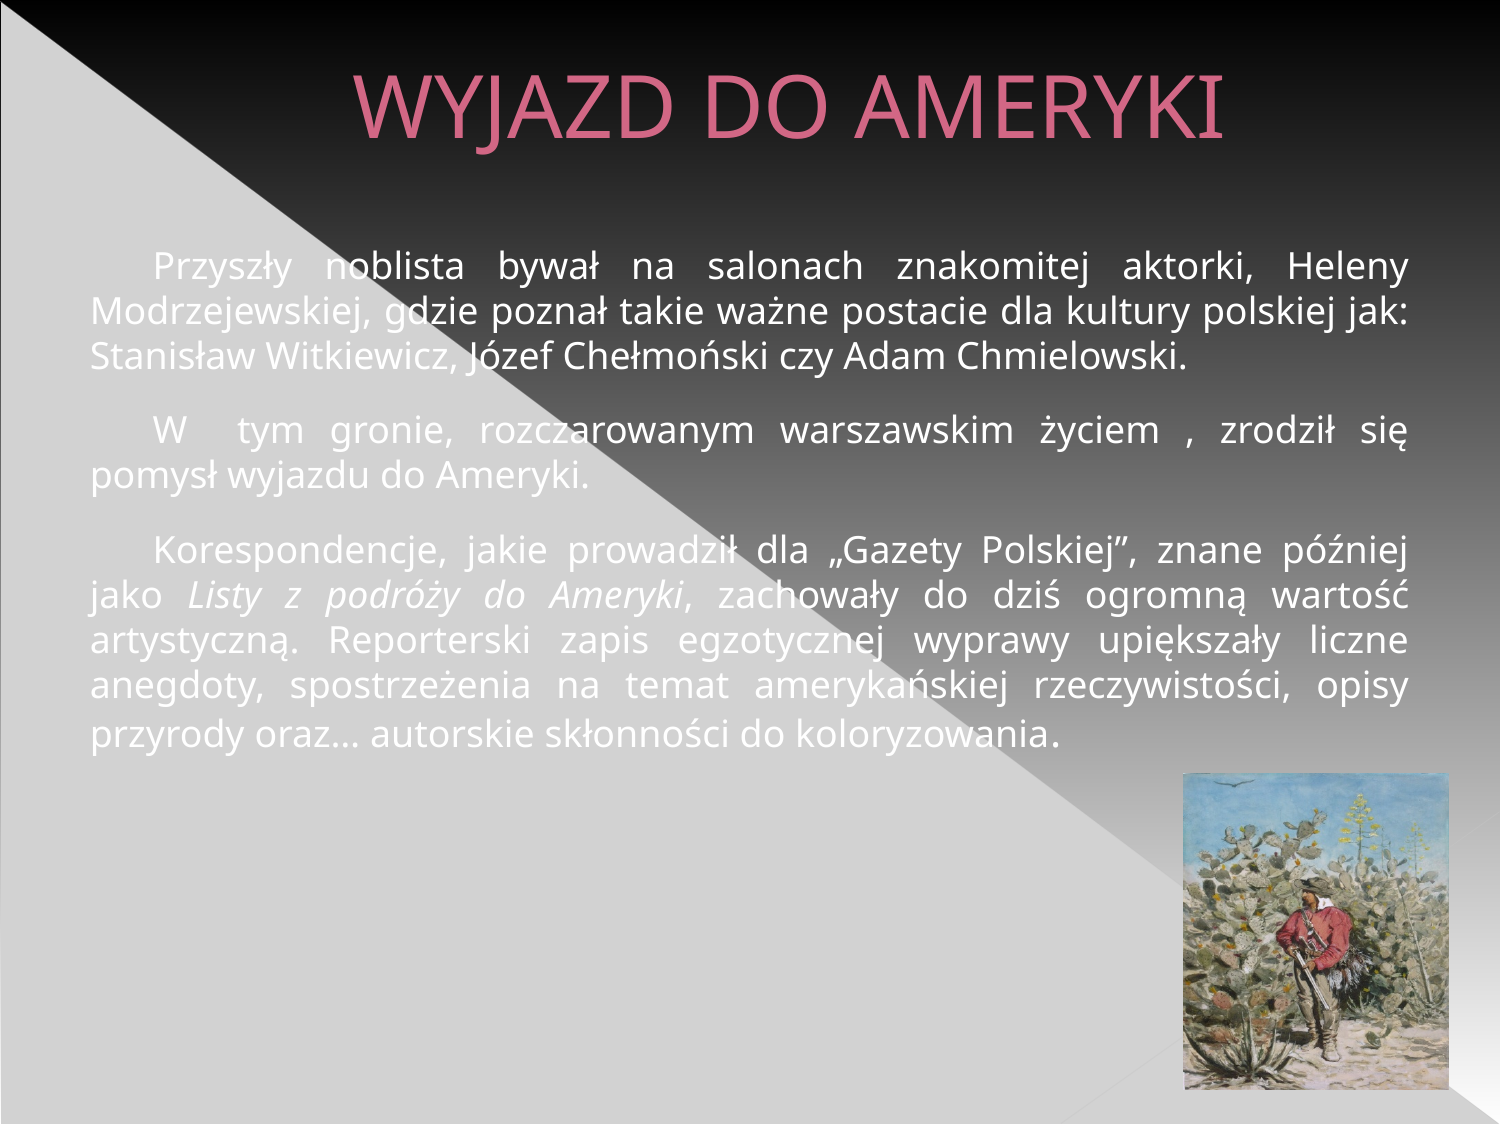

# WYJAZD DO AMERYKI
Przyszły noblista bywał na salonach znakomitej aktorki, Heleny Modrzejewskiej, gdzie poznał takie ważne postacie dla kultury polskiej jak: Stanisław Witkiewicz, Józef Chełmoński czy Adam Chmielowski.
W tym gronie, rozczarowanym warszawskim życiem , zrodził się pomysł wyjazdu do Ameryki.
Korespondencje, jakie prowadził dla „Gazety Polskiej”, znane później jako Listy z podróży do Ameryki, zachowały do dziś ogromną wartość artystyczną. Reporterski zapis egzotycznej wyprawy upiększały liczne anegdoty, spostrzeżenia na temat amerykańskiej rzeczywistości, opisy przyrody oraz… autorskie skłonności do koloryzowania.